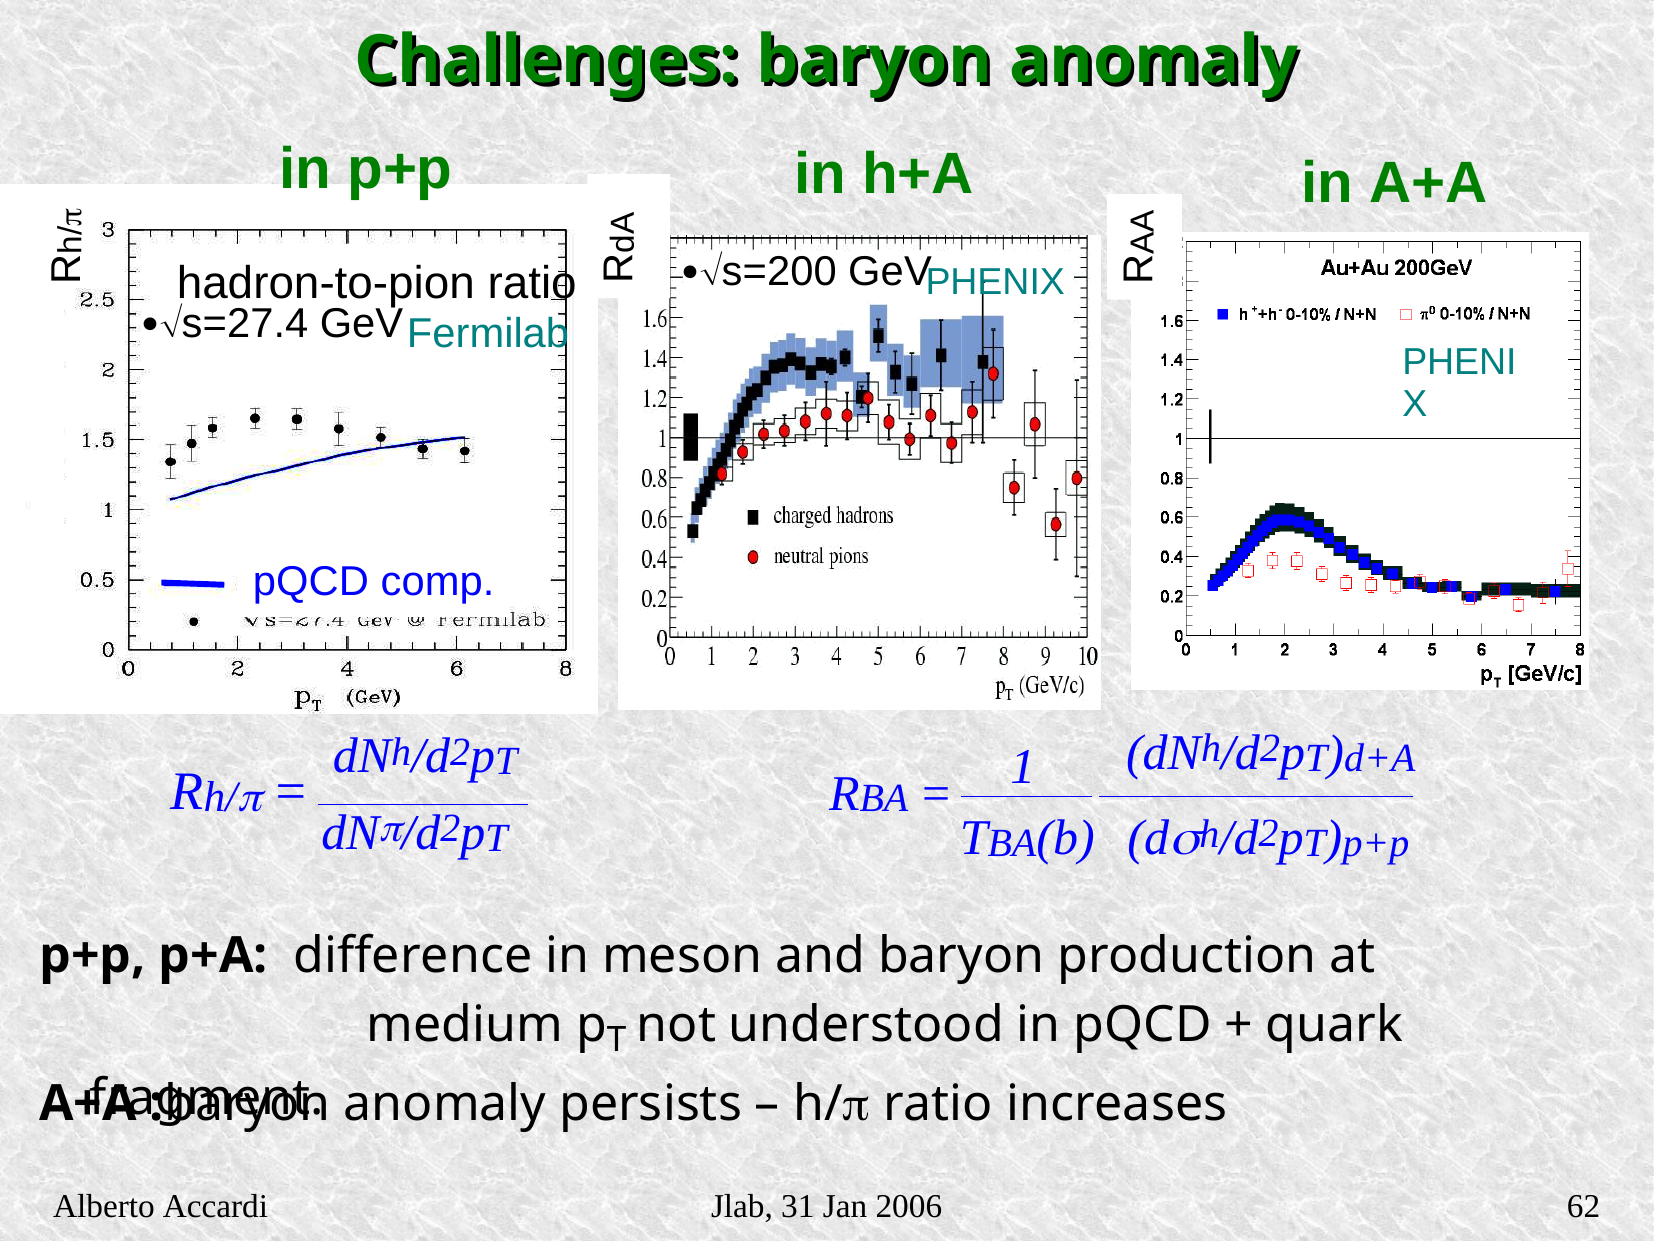

Challenges: baryon anomaly
in p+p
Rh/
hadron-to-pion ratio
s=27.4 GeV
Fermilab
pQCD comp.
dNh/d2pT
Rh/ =
dNp/d2pT
in h+A
RdA
s=200 GeV
PHENIX
(dNh/d2pT)d+A
1
RBA =
(dsh/d2pT)p+p
TBA(b)
in A+A
RAA
PHENIX
p+p, p+A: difference in meson and baryon production at
			 medium pT not understood in pQCD + quark fragment.
A+A :	baryon anomaly persists – h/p ratio increases
Alberto Accardi
Padova U.
62